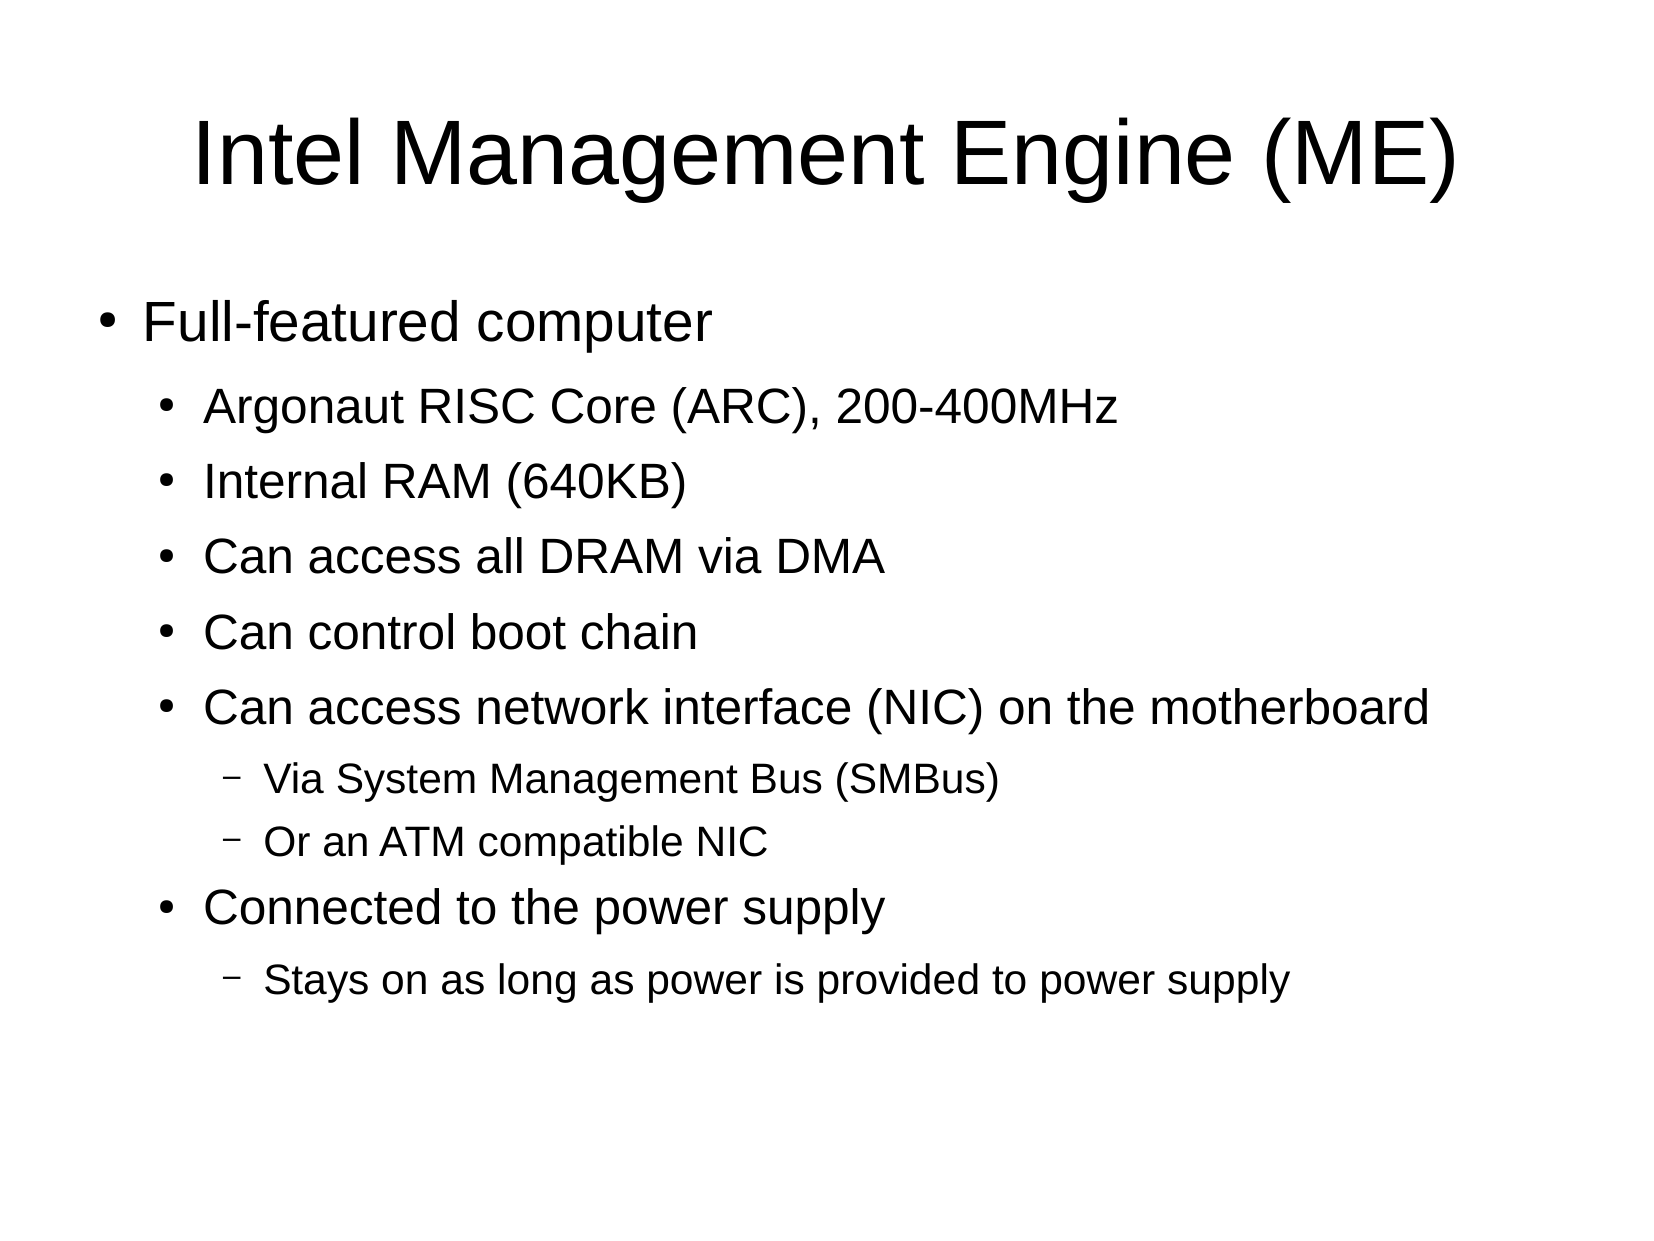

# Intel Management Engine (ME)
Full-featured computer
Argonaut RISC Core (ARC), 200-400MHz
Internal RAM (640KB)
Can access all DRAM via DMA
Can control boot chain
Can access network interface (NIC) on the motherboard
Via System Management Bus (SMBus)
Or an ATM compatible NIC
Connected to the power supply
Stays on as long as power is provided to power supply